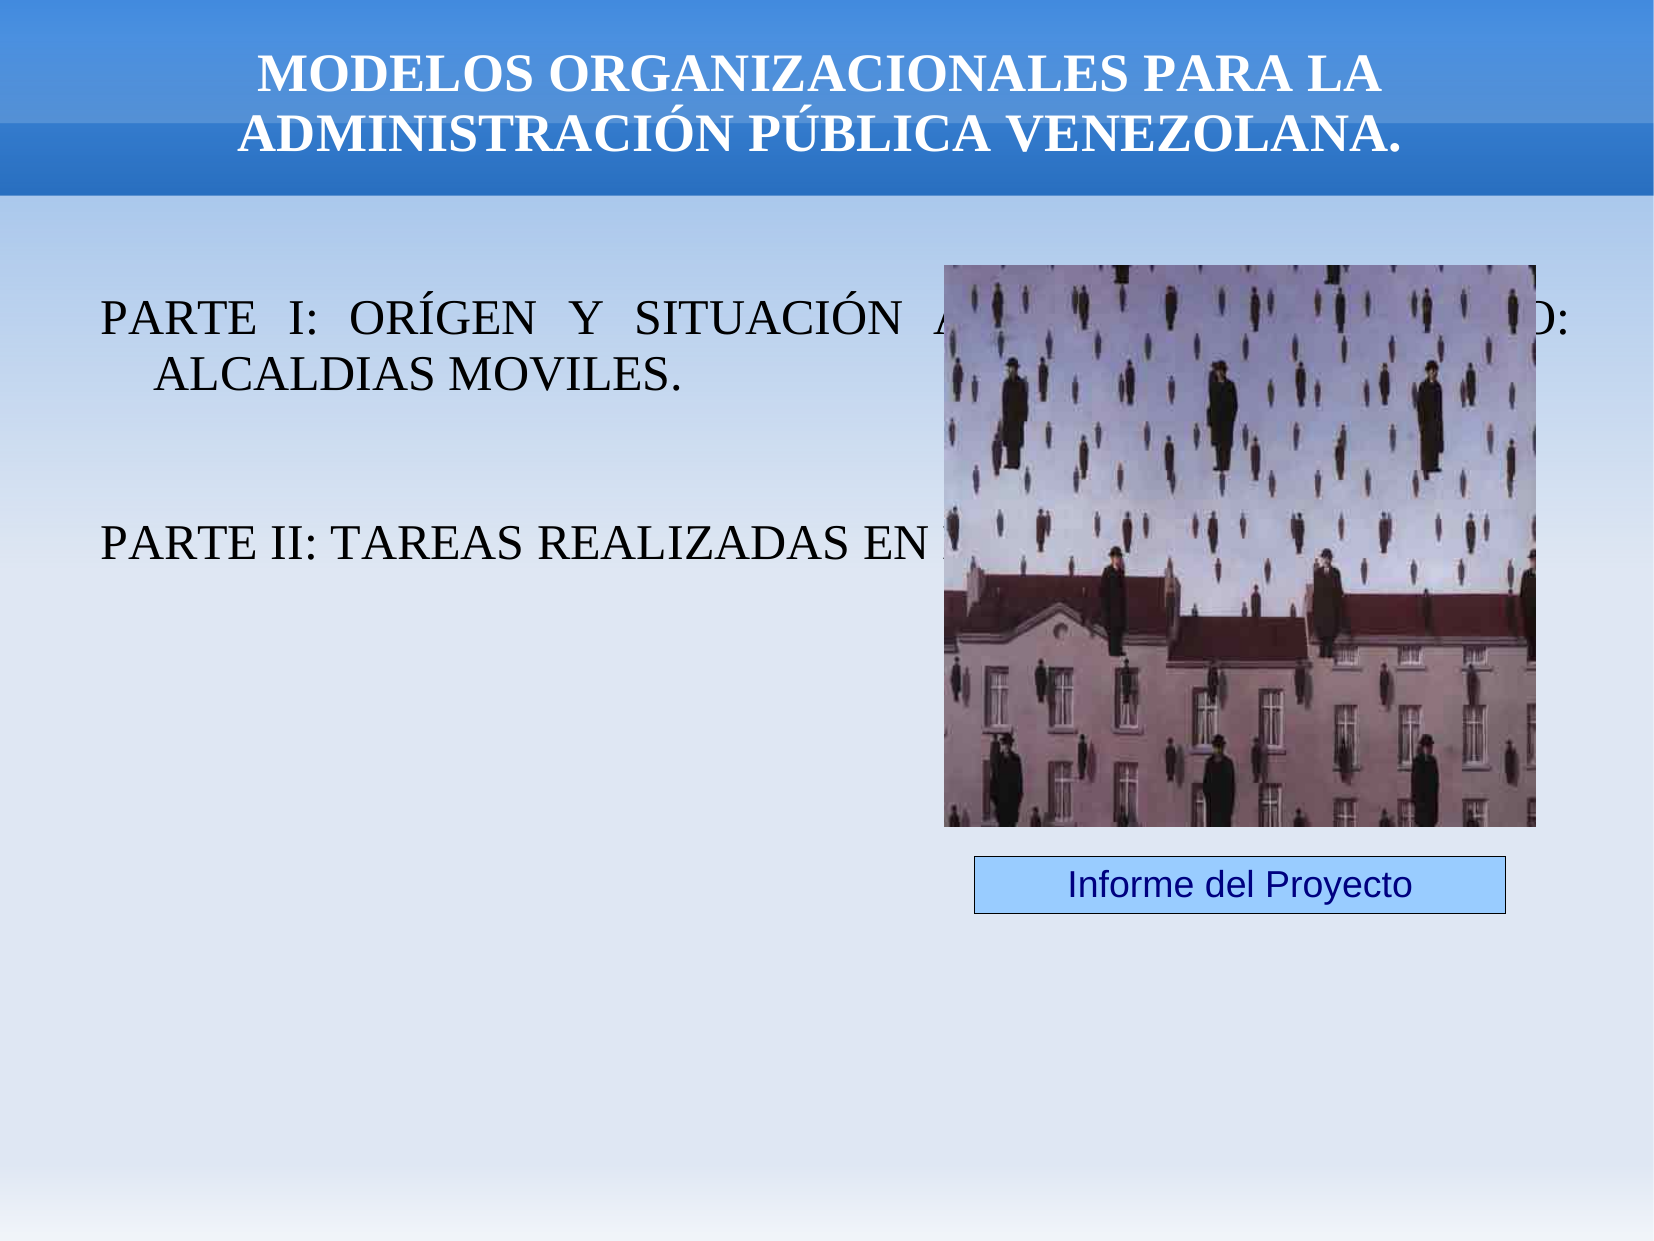

# MODELOS ORGANIZACIONALES PARA LA ADMINISTRACIÓN PÚBLICA VENEZOLANA.
PARTE I: ORÍGEN Y SITUACIÓN ACTUAL DEL PROYECTO: ALCALDIAS MOVILES.
PARTE II: TAREAS REALIZADAS EN EL AÑO 2009.
Informe del Proyecto